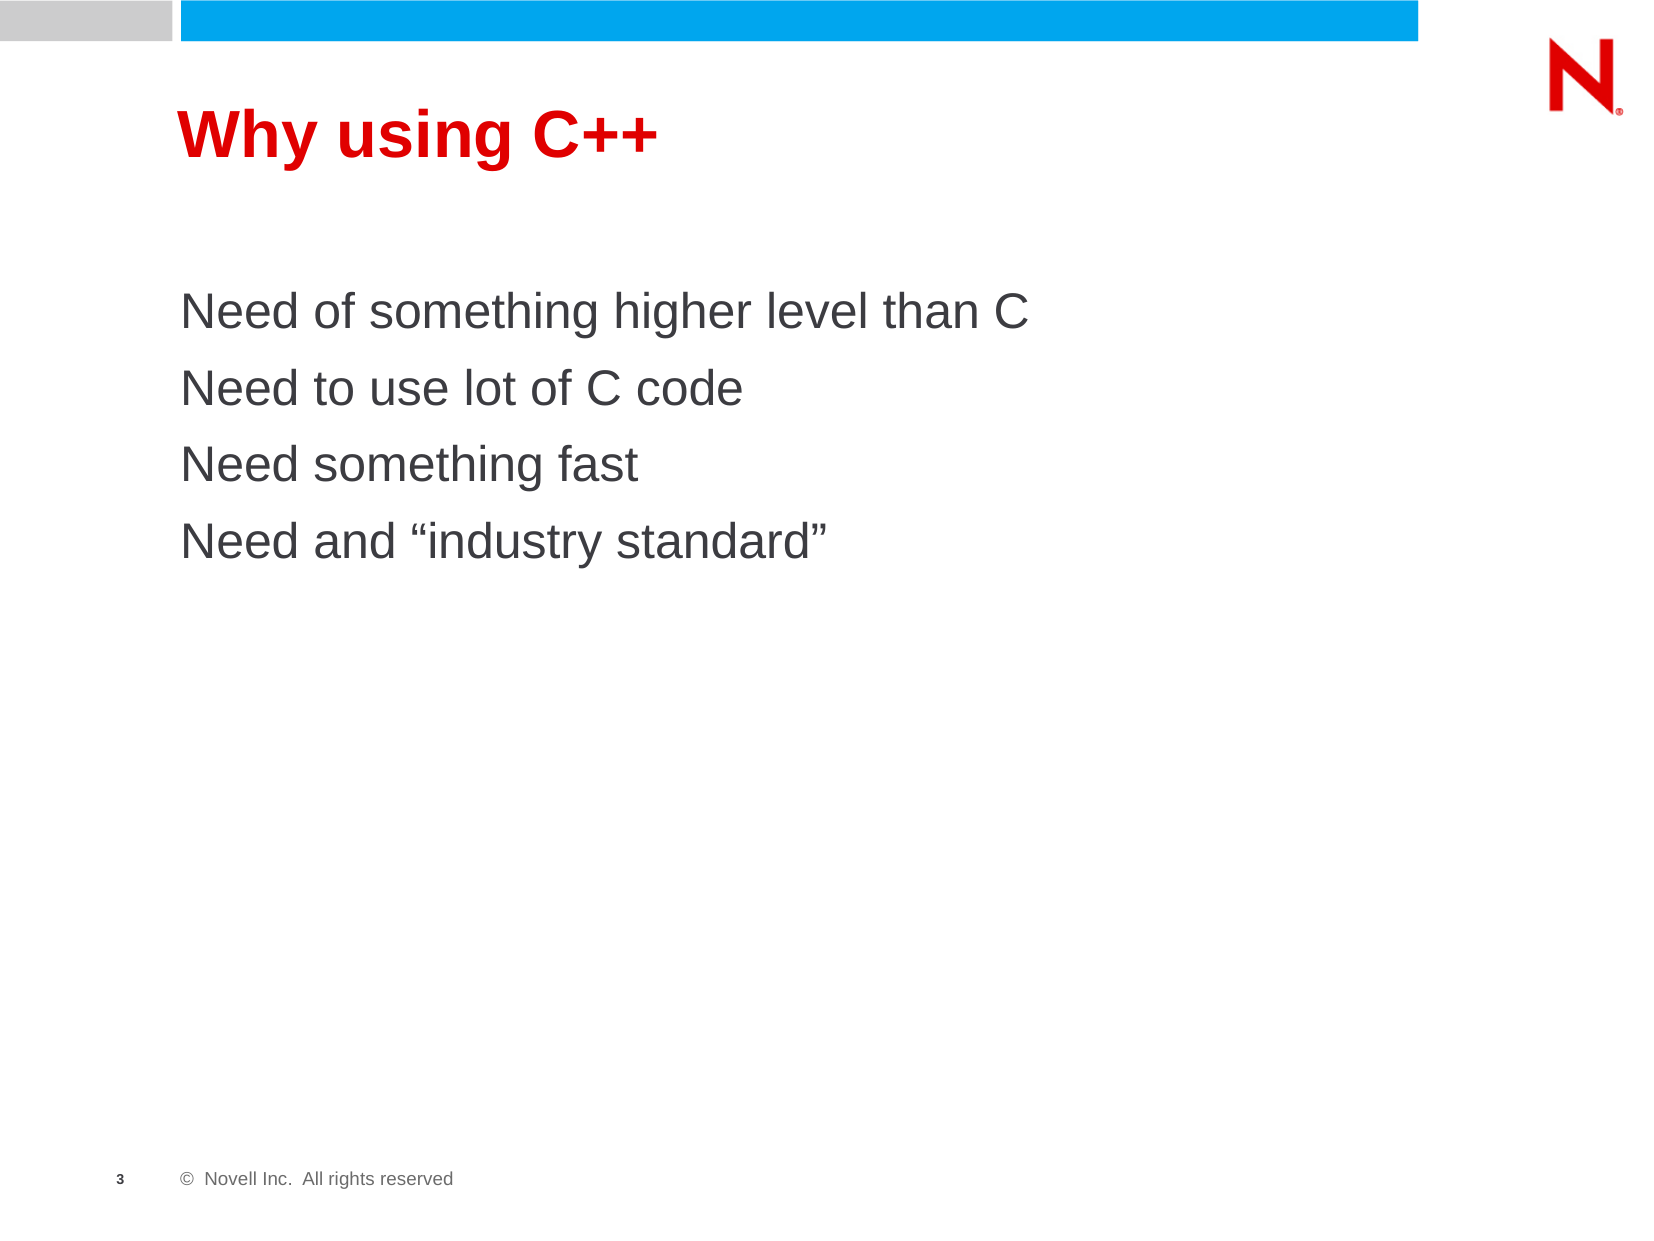

# Why using C++
Need of something higher level than C
Need to use lot of C code
Need something fast
Need and “industry standard”